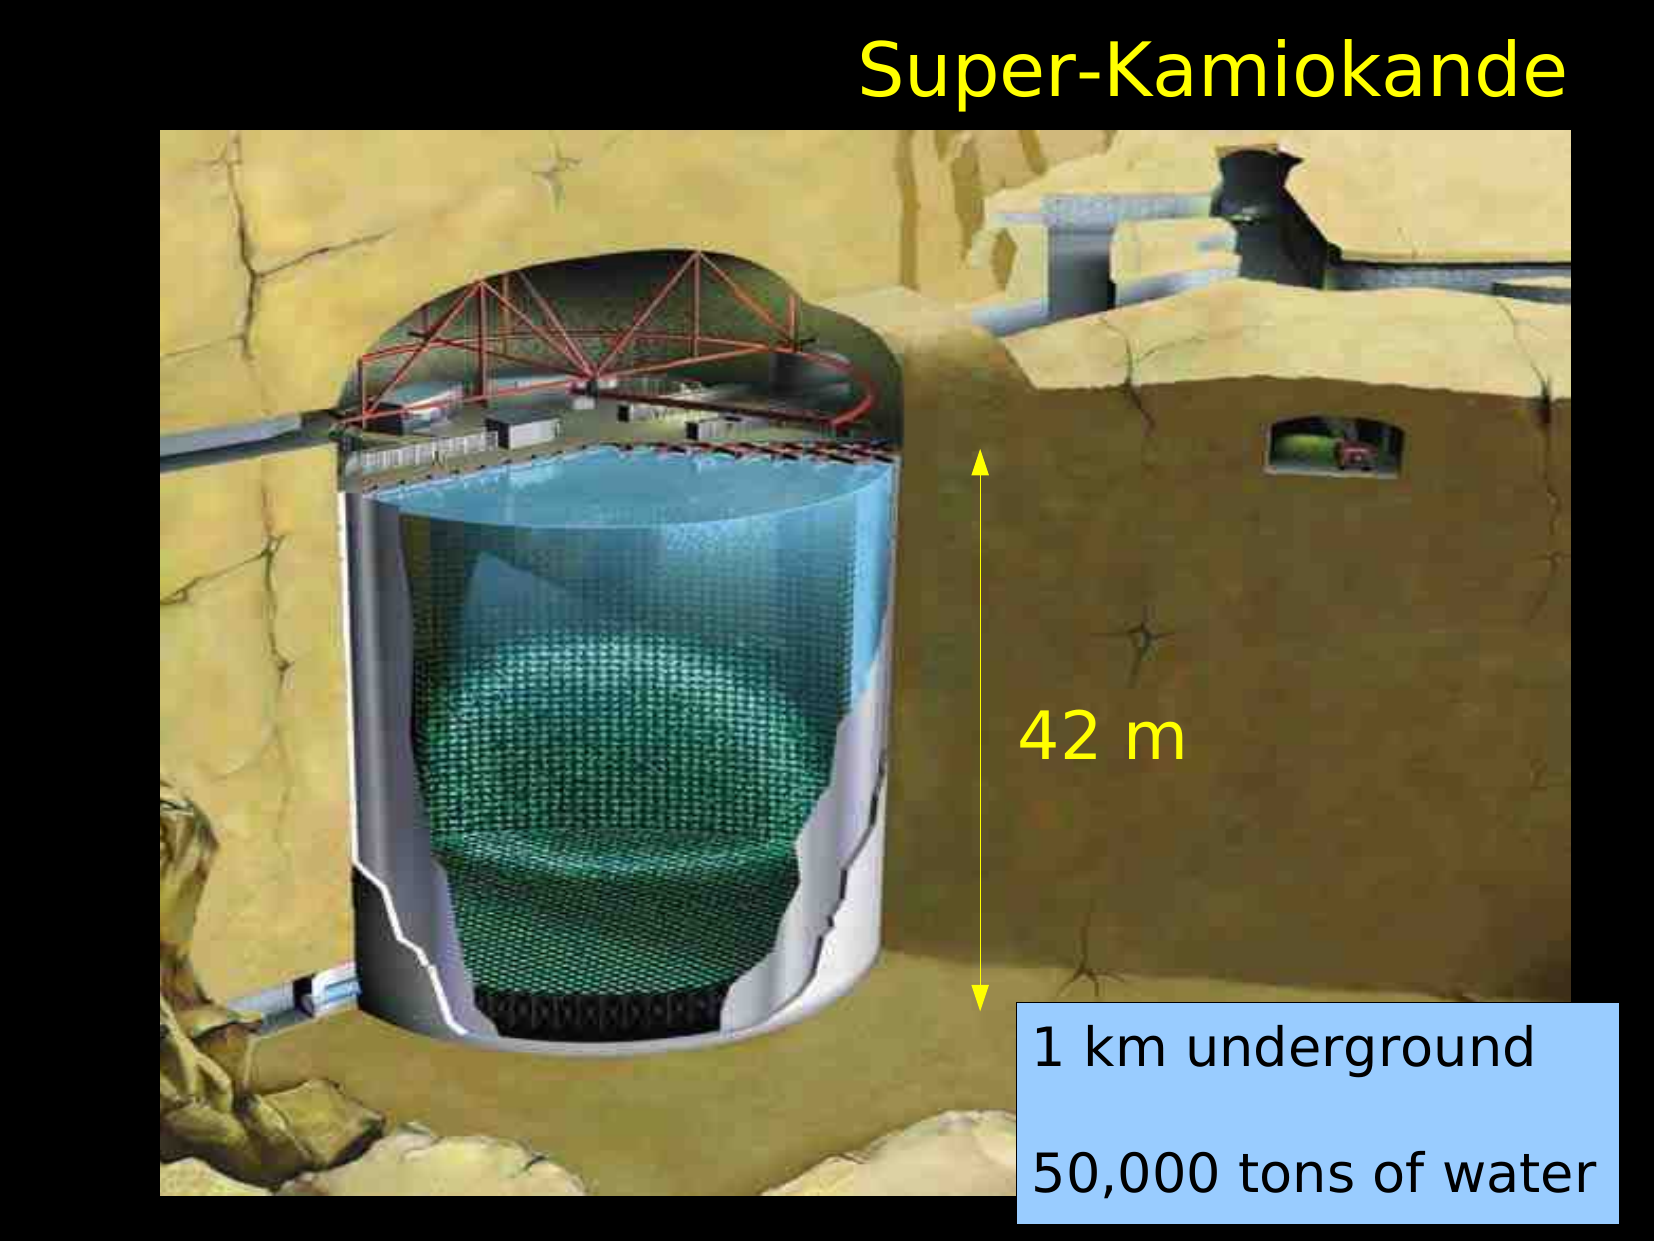

Super-Kamiokande
# Super-Kamiokande
42 m
1 km underground
50,000 tons of water